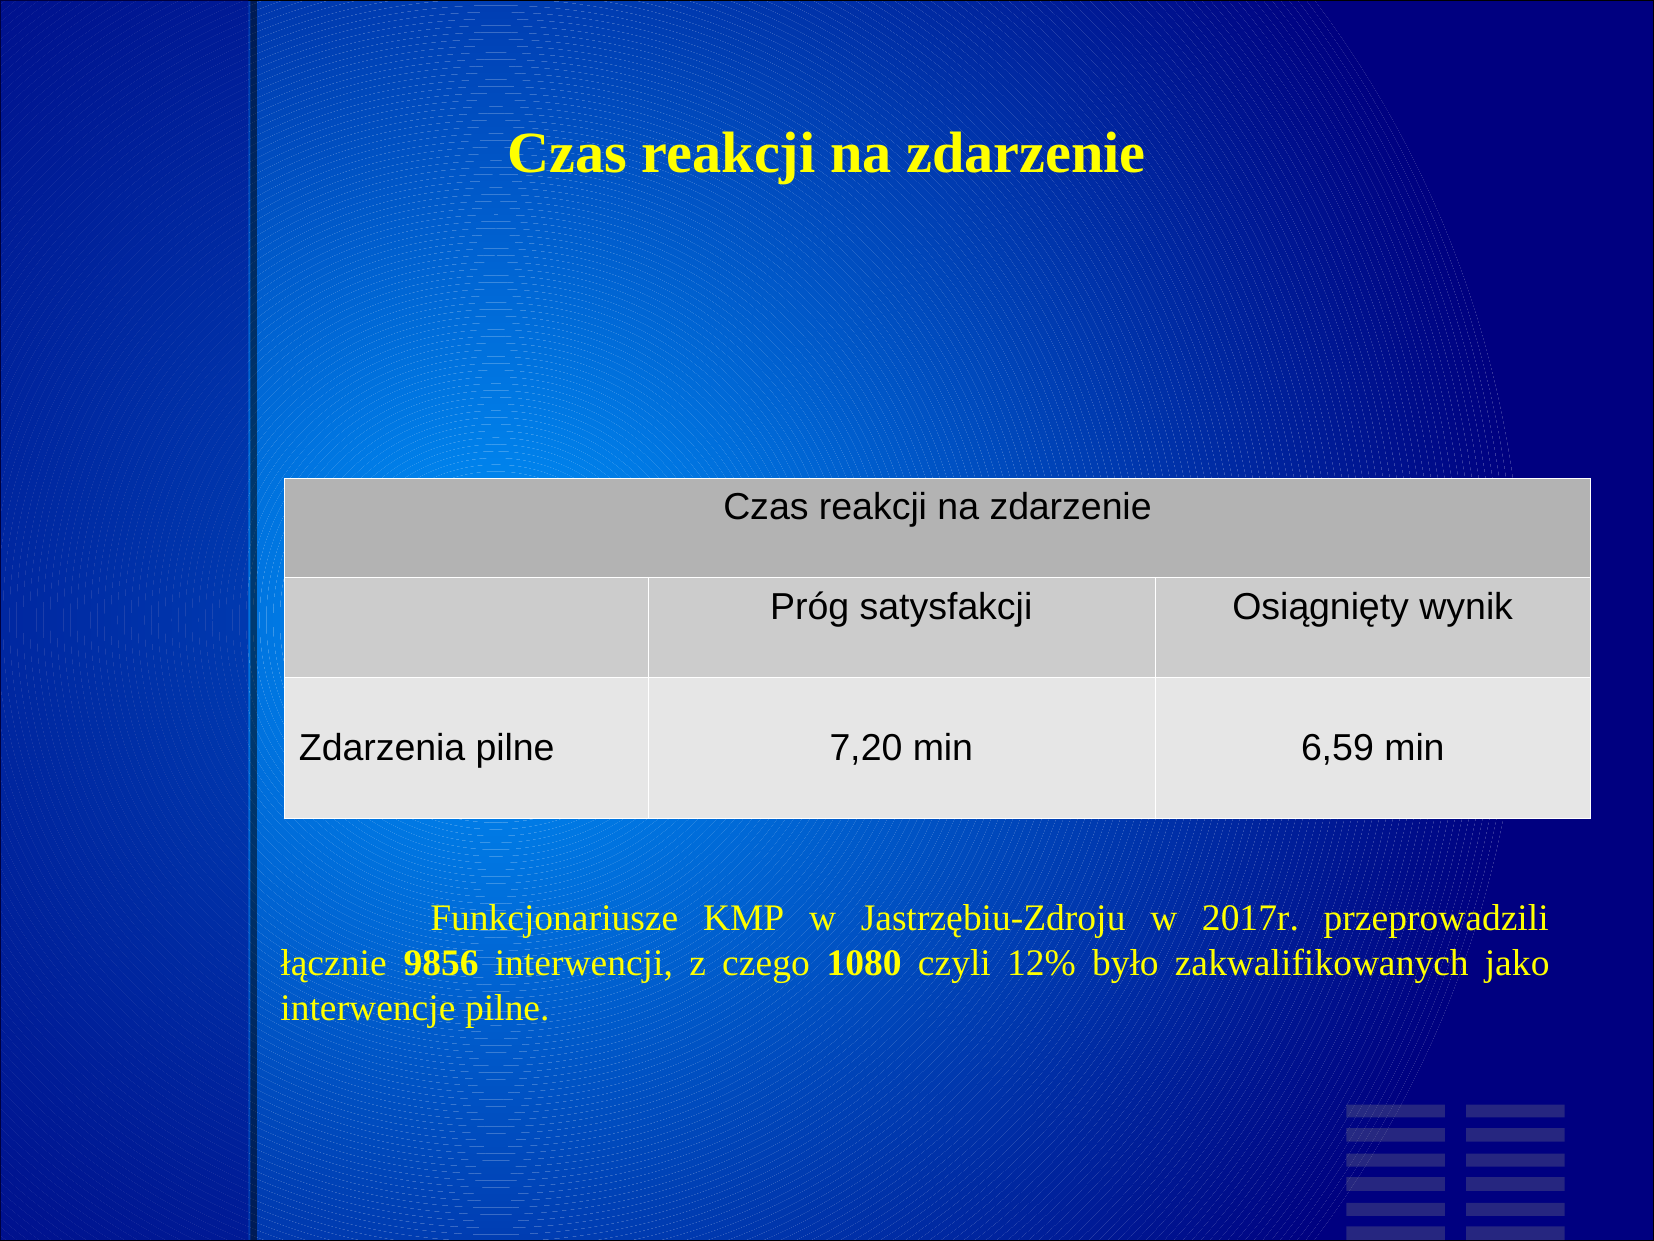

# Czas reakcji na zdarzenie
| Czas reakcji na zdarzenie | | |
| --- | --- | --- |
| | Próg satysfakcji | Osiągnięty wynik |
| Zdarzenia pilne | 7,20 min | 6,59 min |
	Funkcjonariusze KMP w Jastrzębiu-Zdroju w 2017r. przeprowadzili łącznie 9856 interwencji, z czego 1080 czyli 12% było zakwalifikowanych jako interwencje pilne.